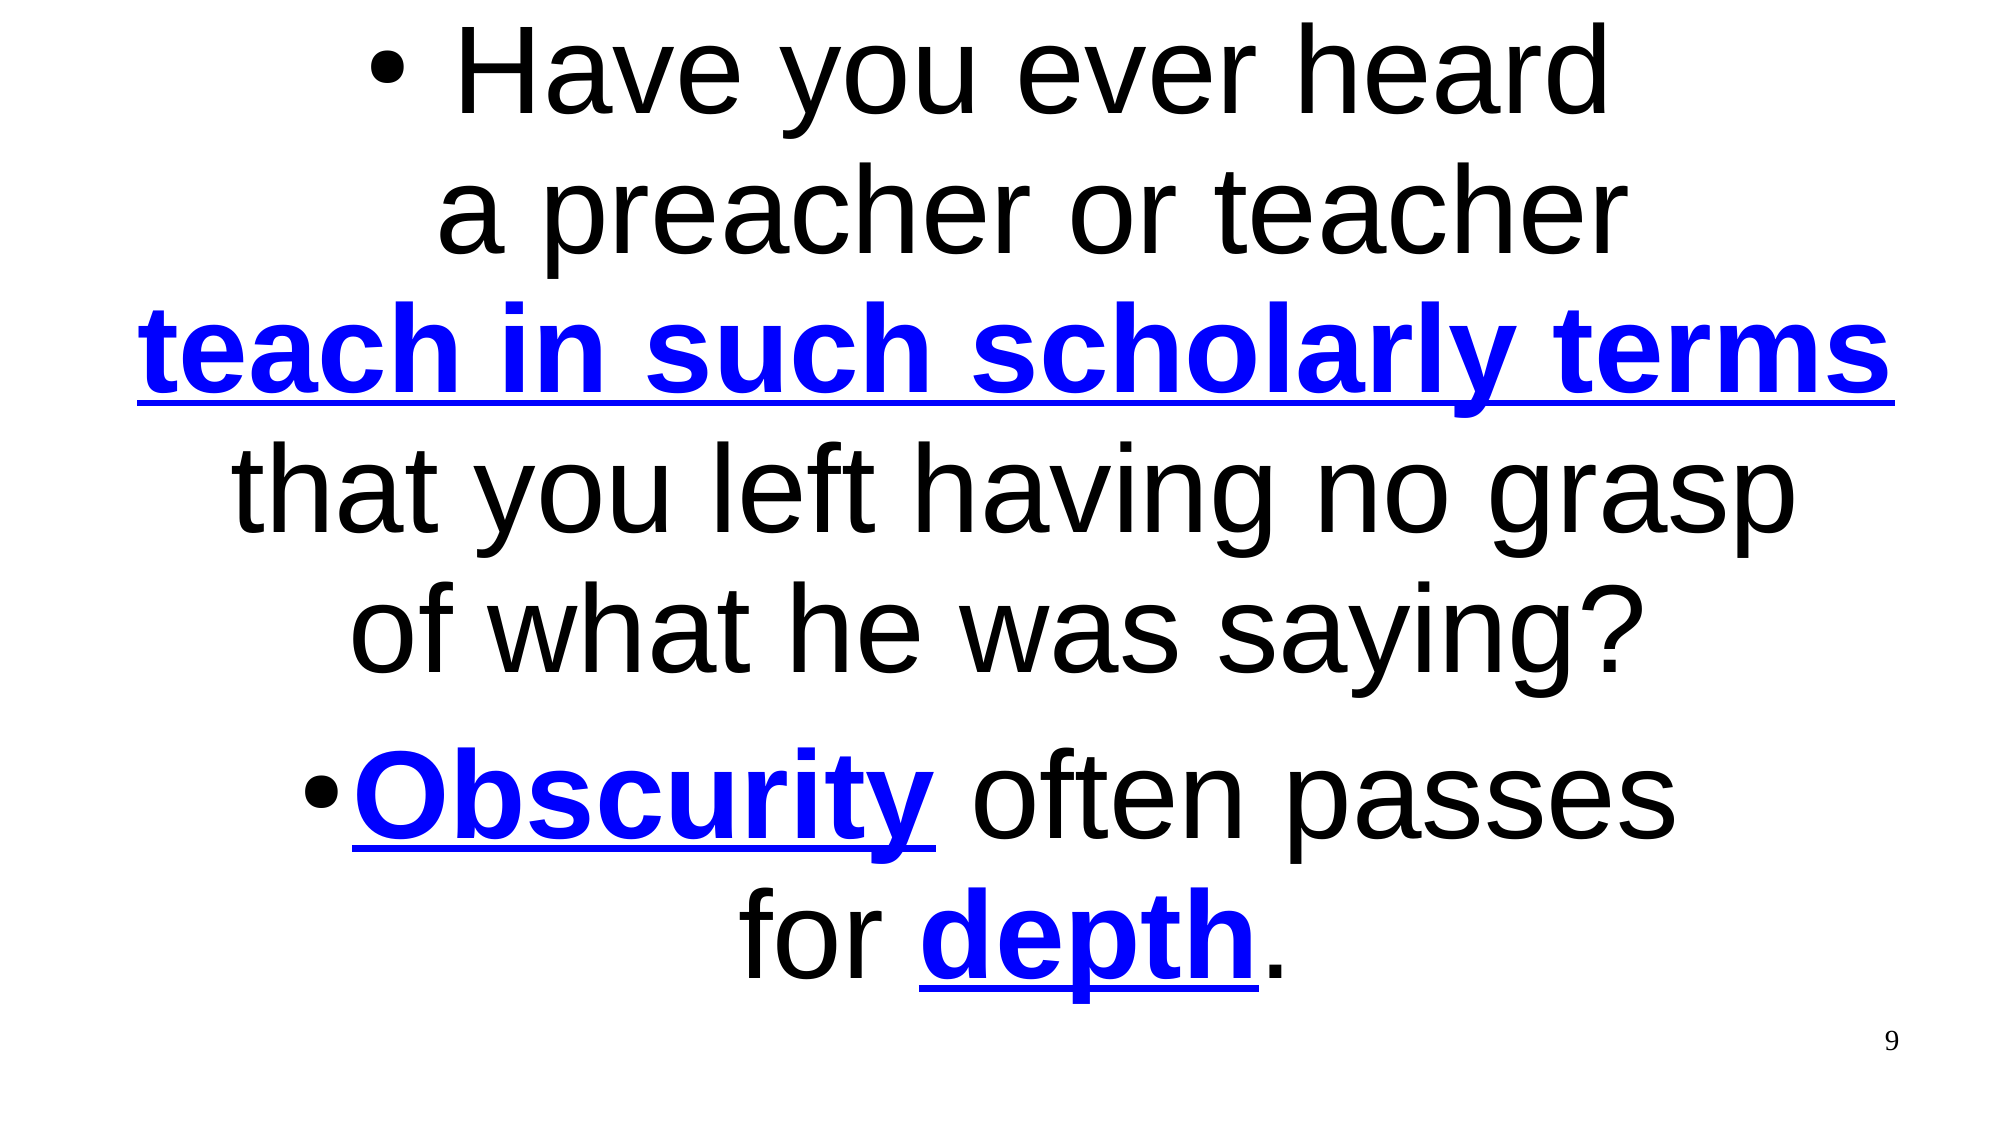

# Have you ever heard a preacher or teacher teach in such scholarly terms that you left having no grasp of what he was saying?
Obscurity often passes
for depth.
9